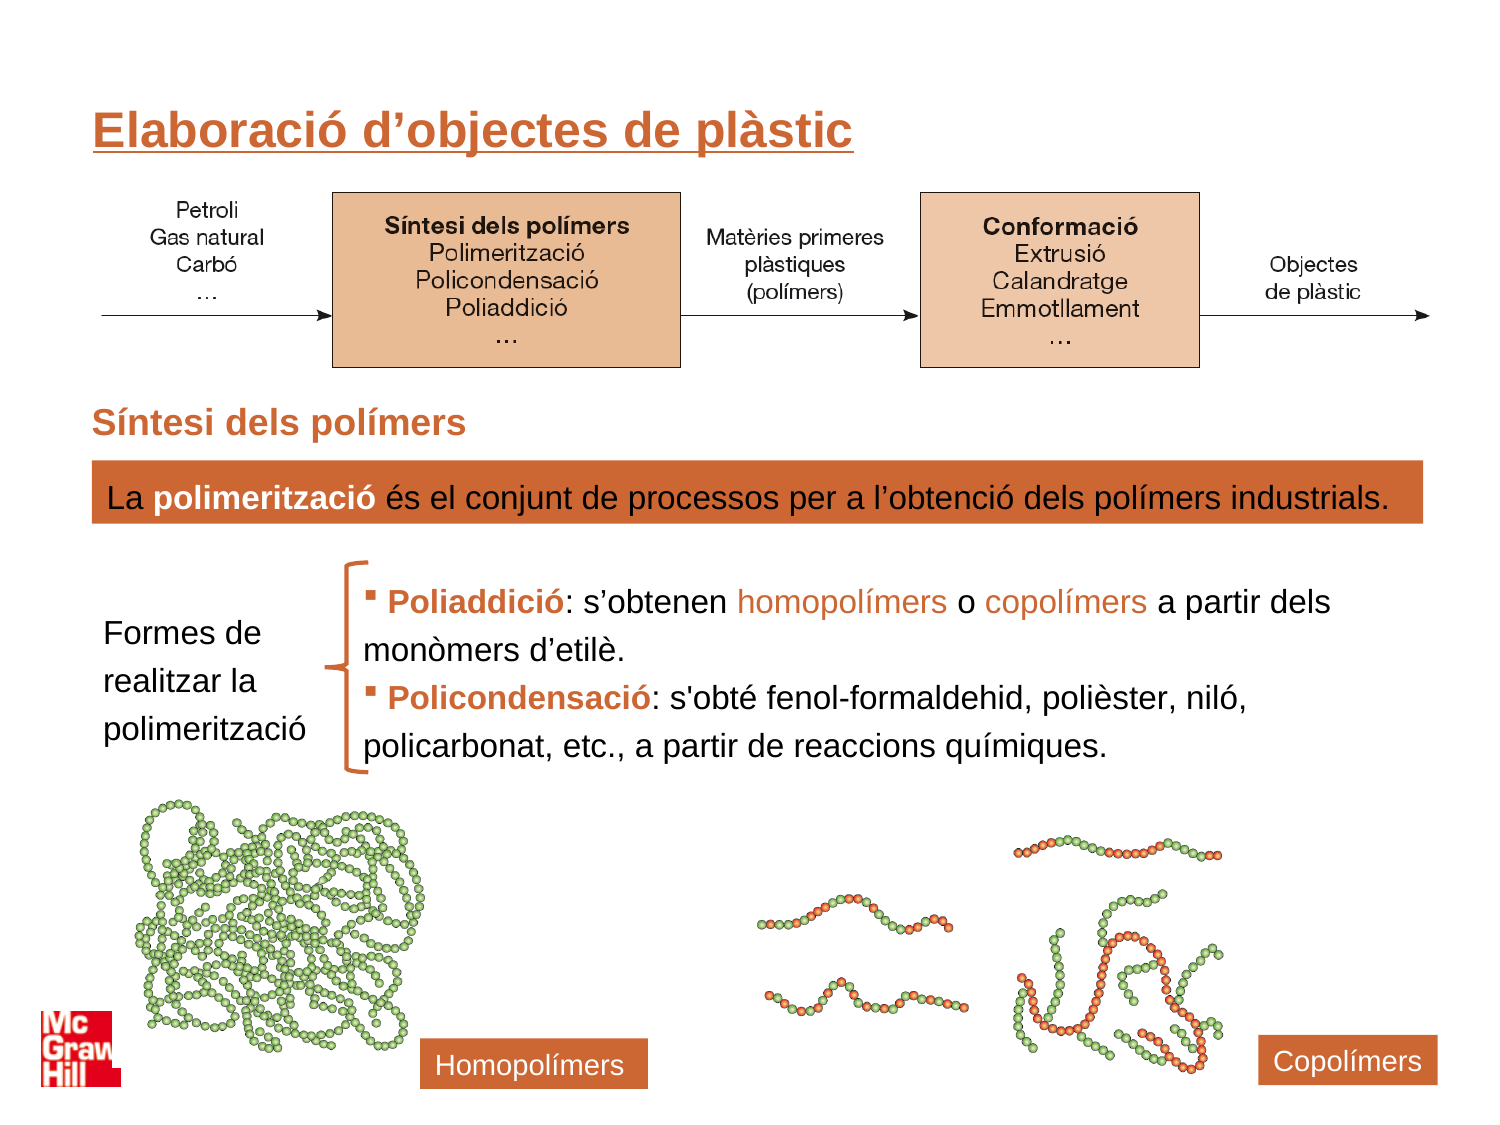

Elaboració d’objectes de plàstic
Síntesi dels polímers
La polimerització és el conjunt de processos per a l’obtenció dels polímers industrials.
 Poliaddició: s’obtenen homopolímers o copolímers a partir dels monòmers d’etilè.
 Policondensació: s'obté fenol-formaldehid, polièster, niló, policarbonat, etc., a partir de reaccions químiques.
Formes de realitzar la polimerització
Copolímers
Homopolímers